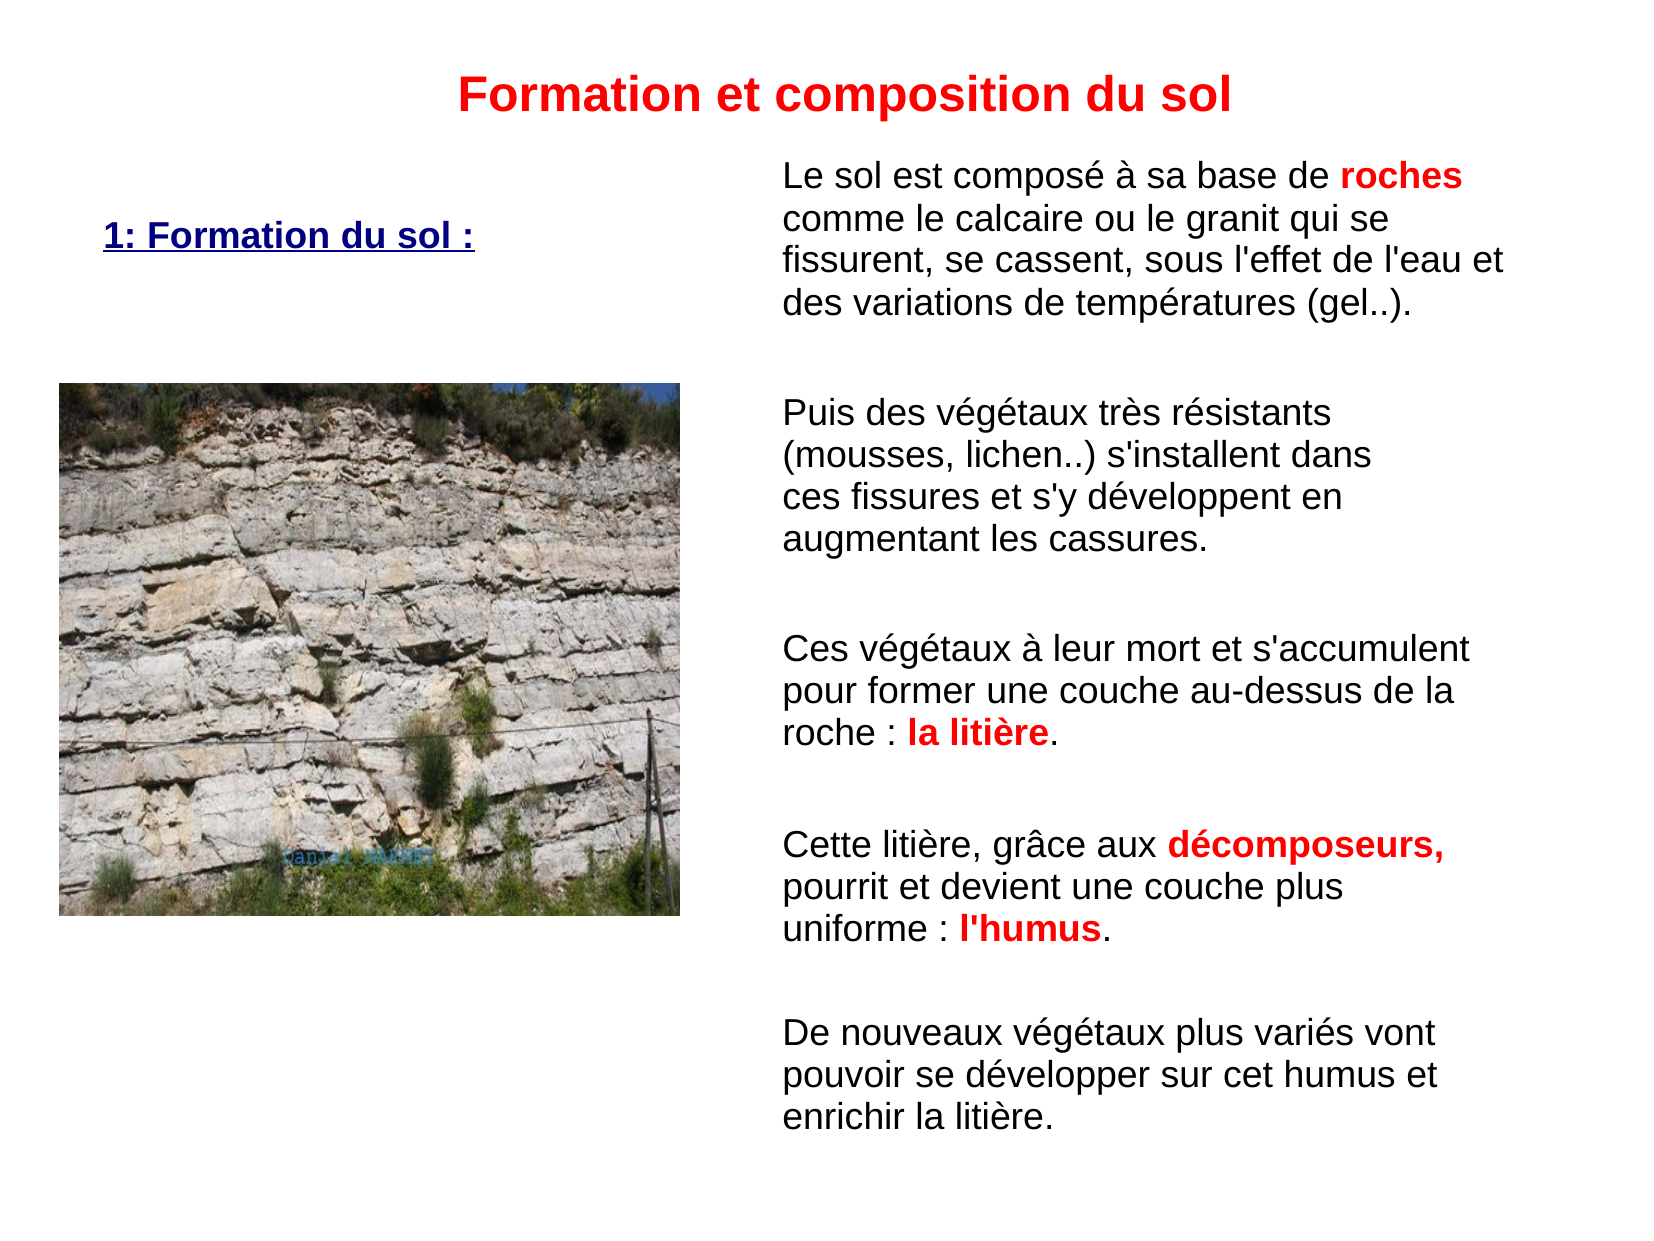

Formation et composition du sol
Le sol est composé à sa base de roches comme le calcaire ou le granit qui se fissurent, se cassent, sous l'effet de l'eau et des variations de températures (gel..).
1: Formation du sol :
Puis des végétaux très résistants (mousses, lichen..) s'installent dans ces fissures et s'y développent en augmentant les cassures.
Ces végétaux à leur mort et s'accumulent pour former une couche au-dessus de la roche : la litière.
Cette litière, grâce aux décomposeurs, pourrit et devient une couche plus uniforme : l'humus.
De nouveaux végétaux plus variés vont pouvoir se développer sur cet humus et enrichir la litière.